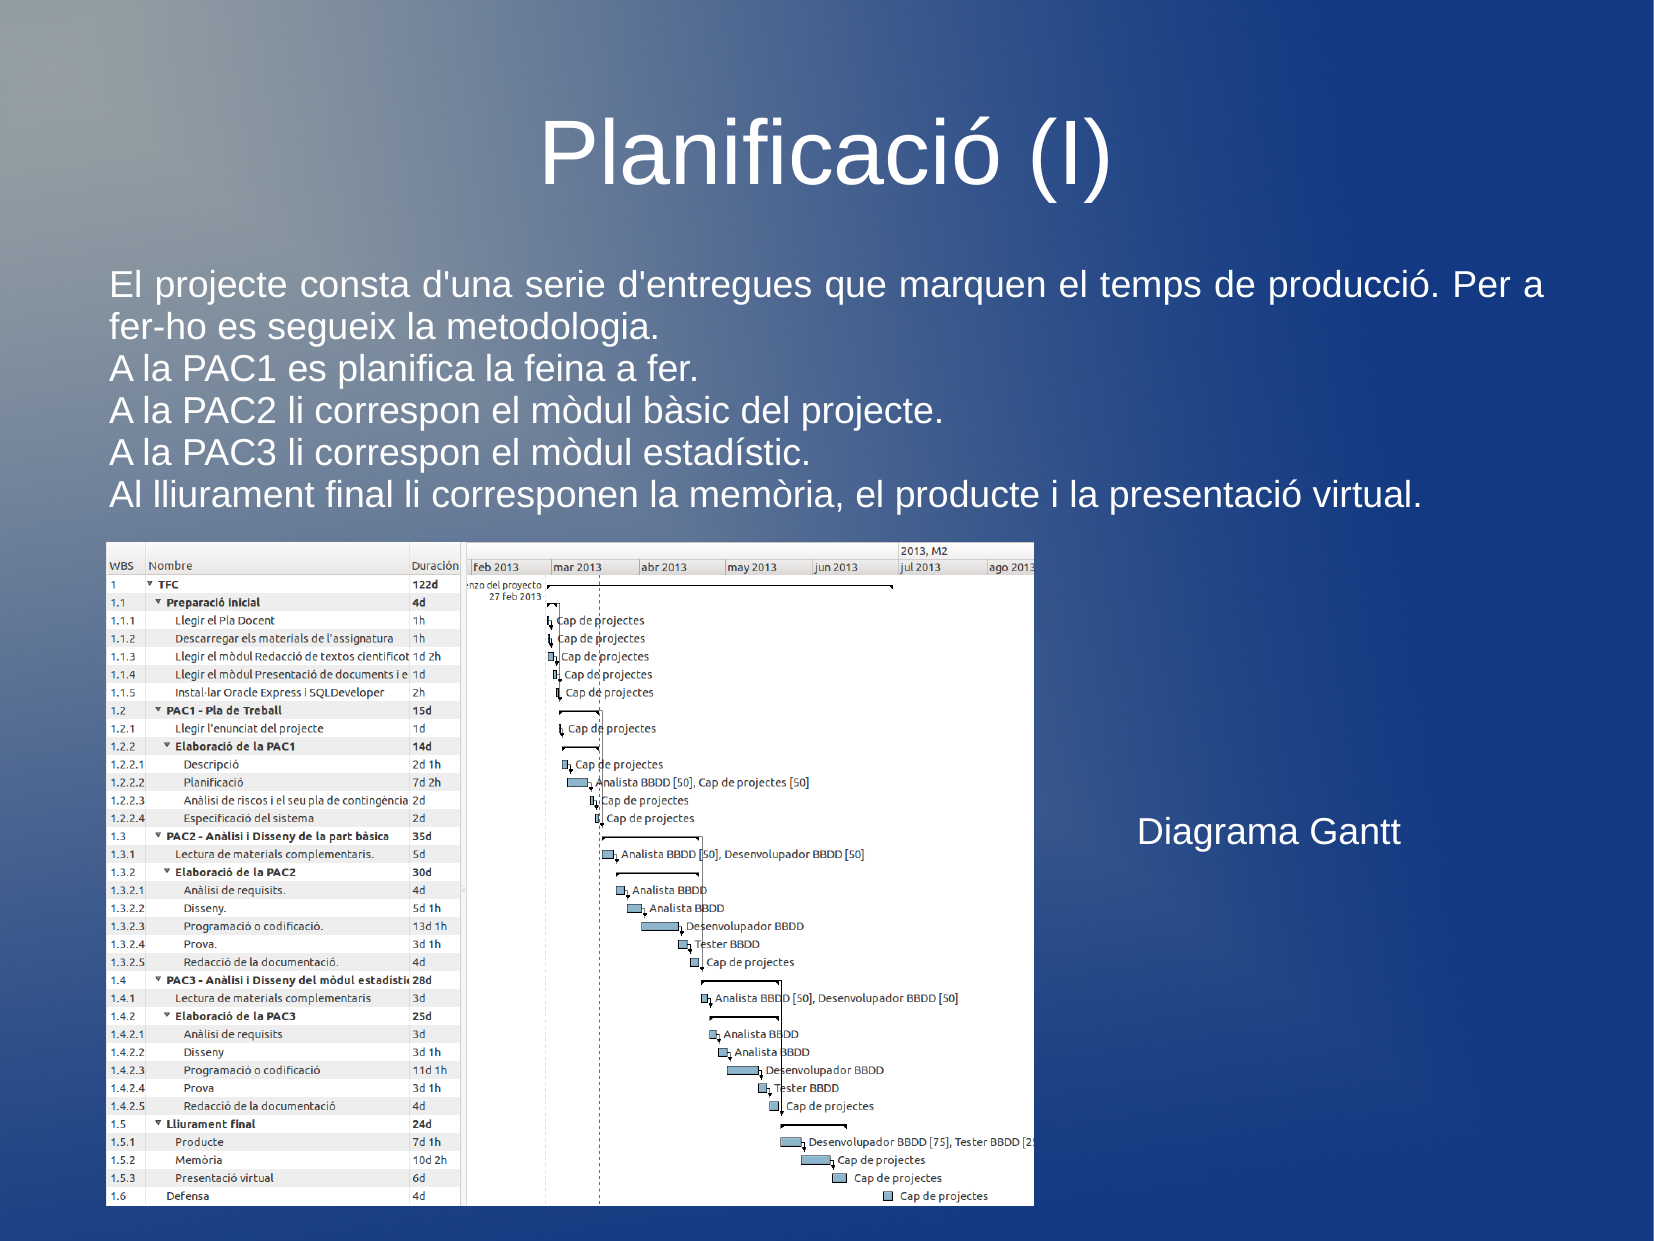

# Planificació (I)
El projecte consta d'una serie d'entregues que marquen el temps de producció. Per a fer-ho es segueix la metodologia.
A la PAC1 es planifica la feina a fer.
A la PAC2 li correspon el mòdul bàsic del projecte.
A la PAC3 li correspon el mòdul estadístic.
Al lliurament final li corresponen la memòria, el producte i la presentació virtual.
Diagrama Gantt